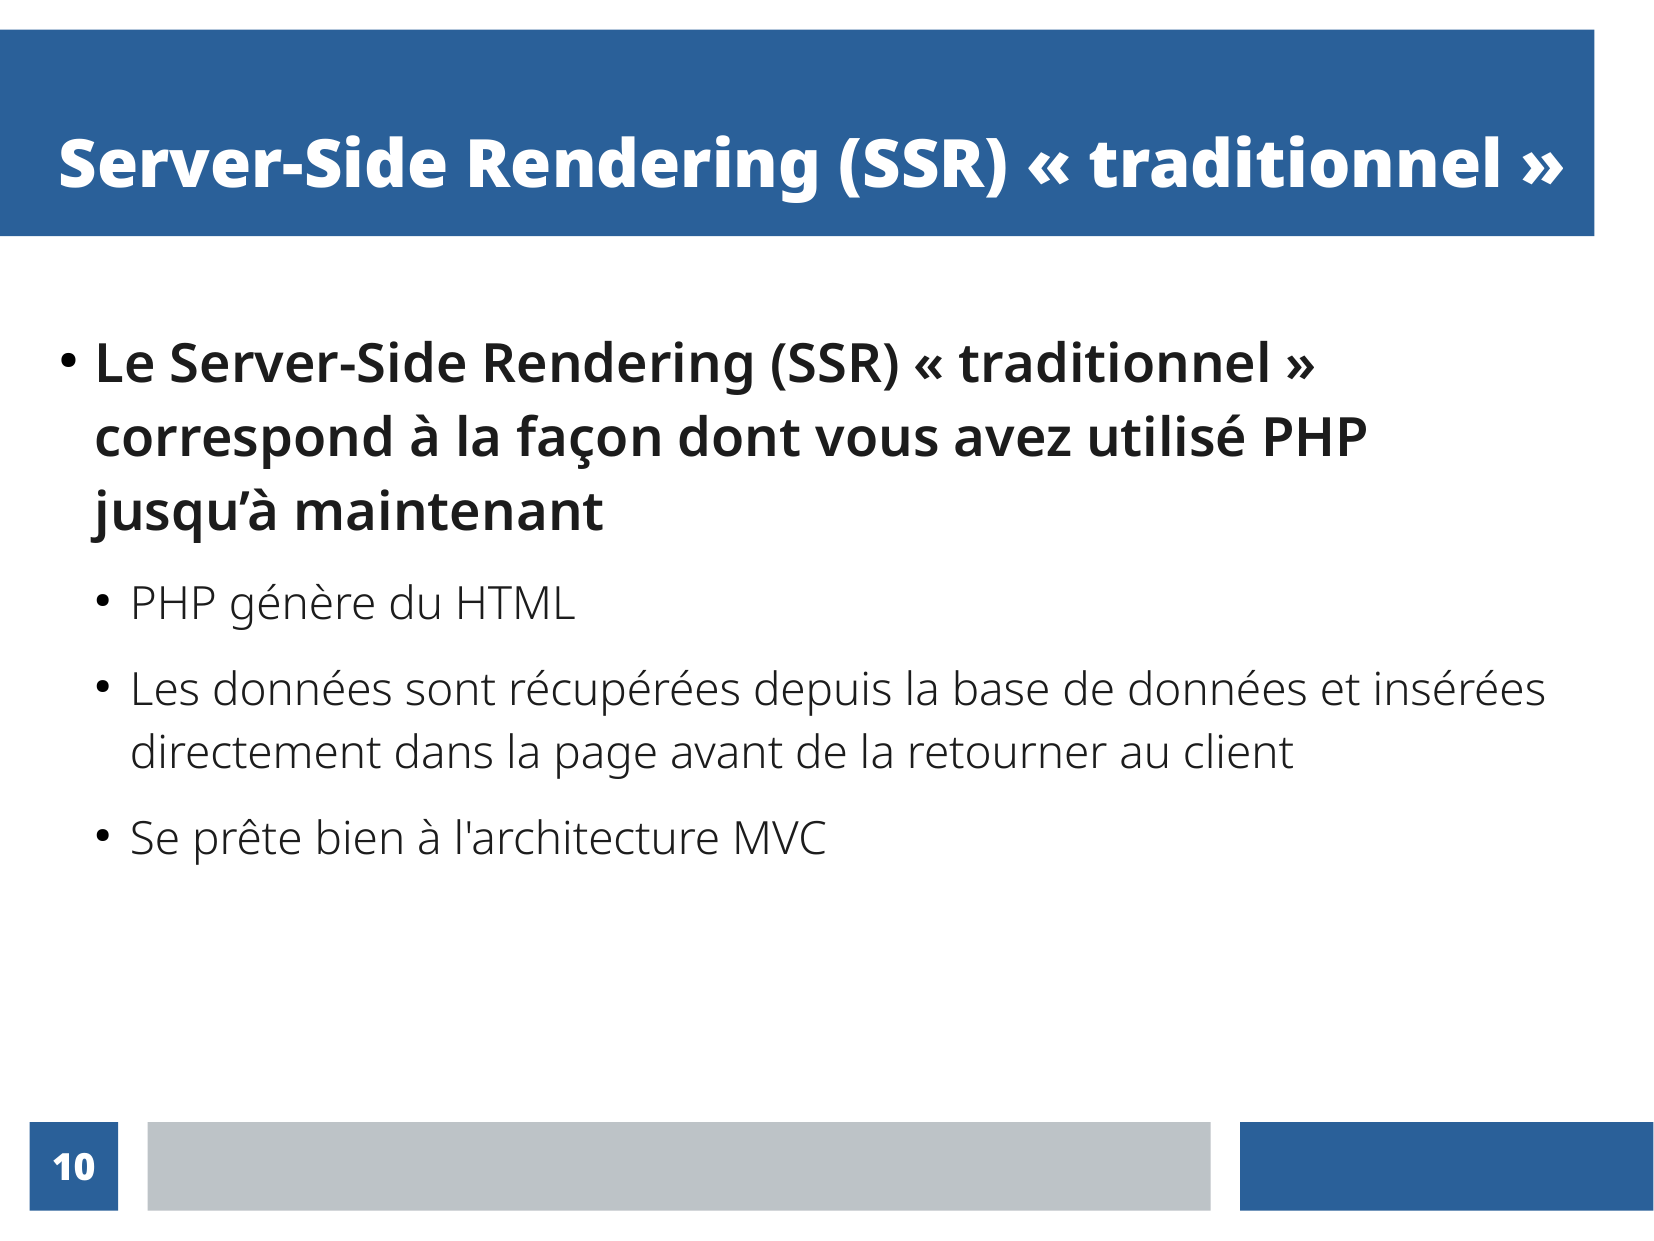

# Server-Side Rendering (SSR) « traditionnel »
Le Server-Side Rendering (SSR) « traditionnel » correspond à la façon dont vous avez utilisé PHP jusqu’à maintenant
PHP génère du HTML
Les données sont récupérées depuis la base de données et insérées directement dans la page avant de la retourner au client
Se prête bien à l'architecture MVC
10